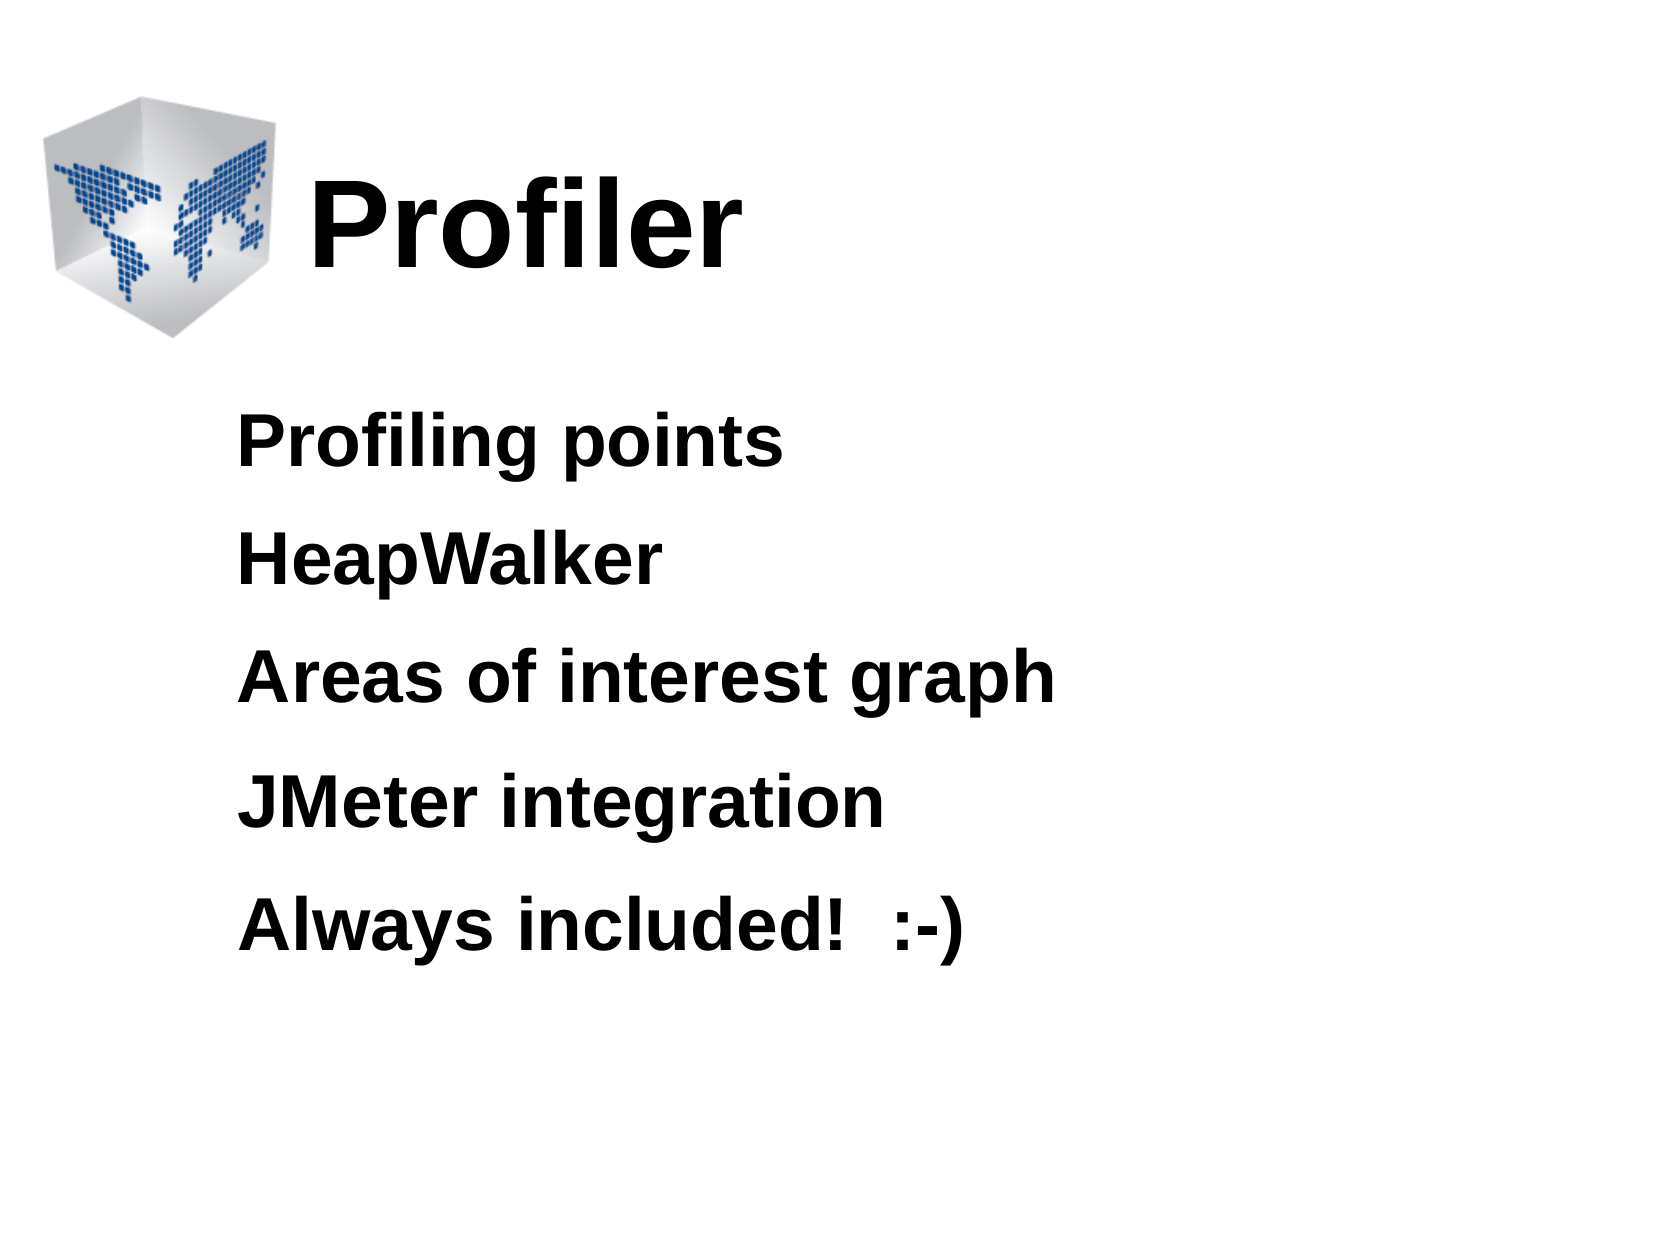

# Profiler
Profiling points
HeapWalker
Areas of interest graph
JMeter integration
Always included! :-)